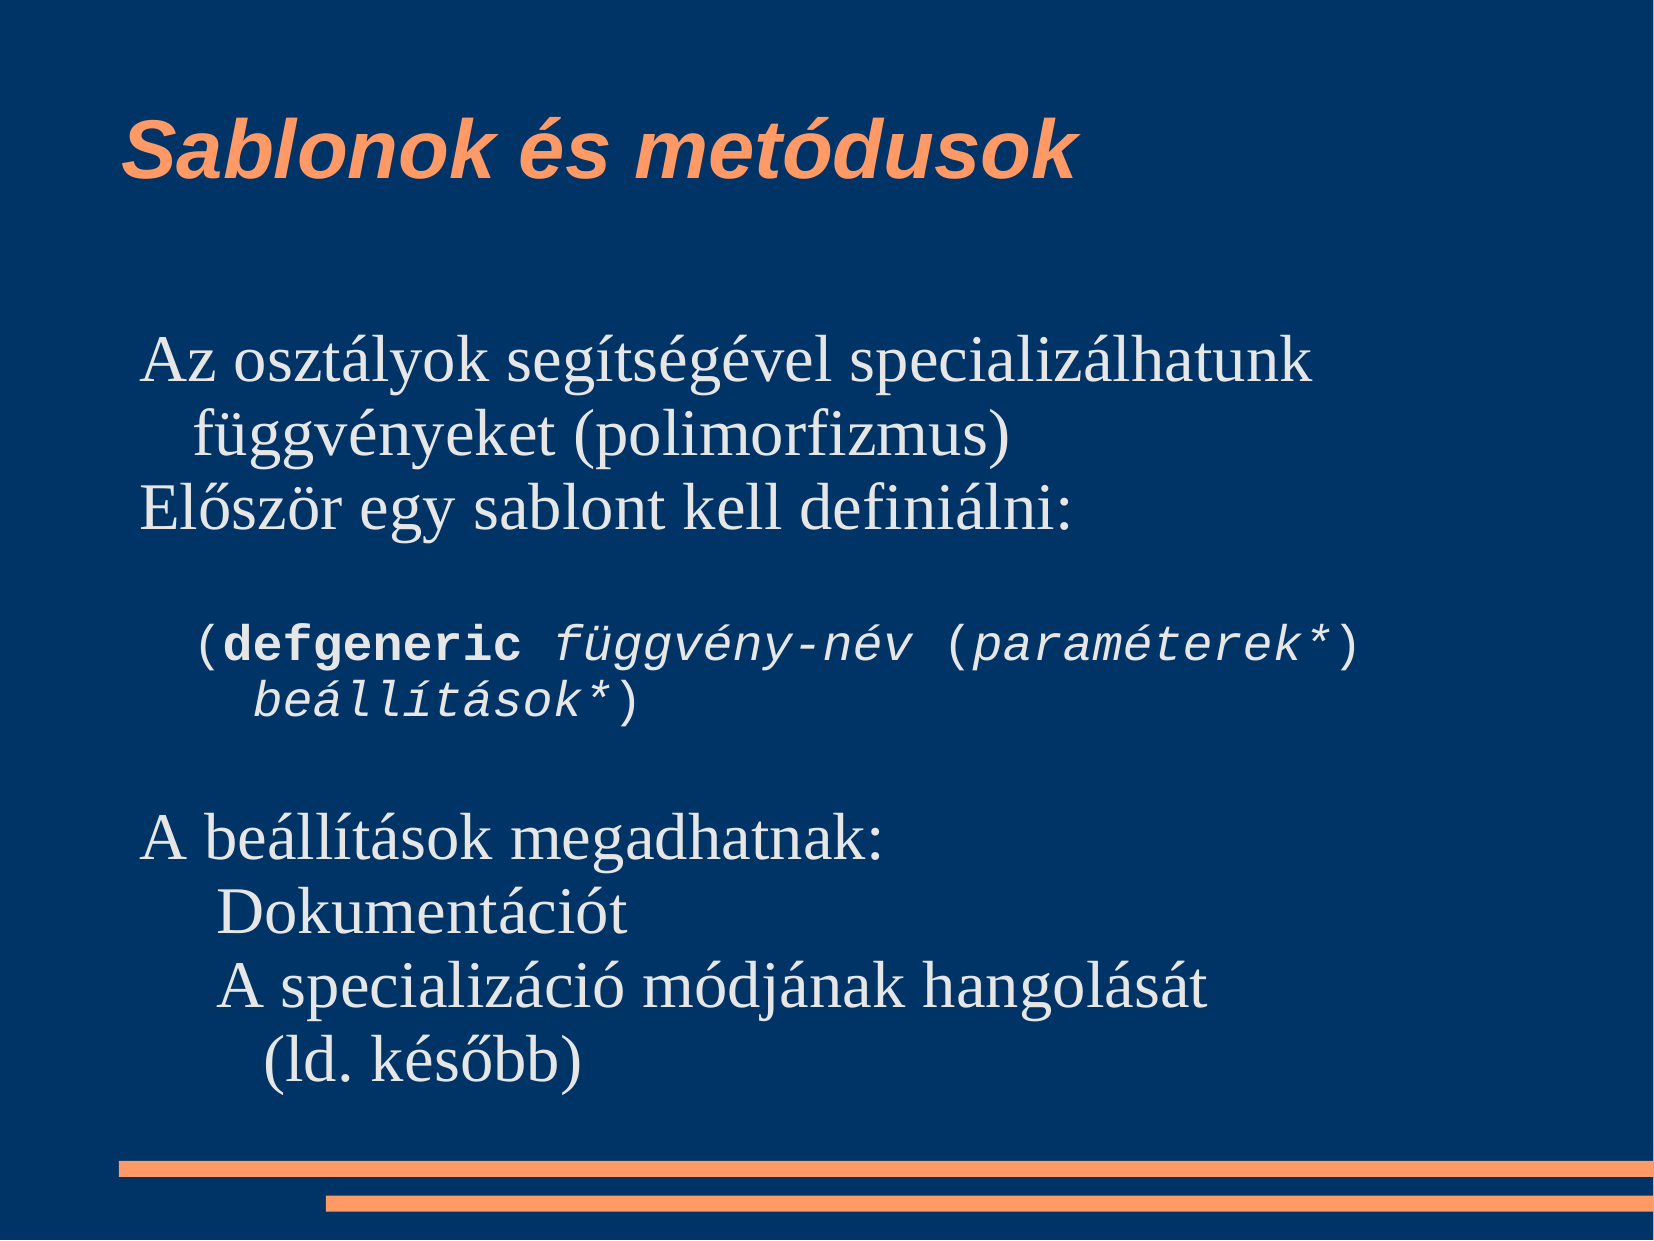

# Sablonok és metódusok
Az osztályok segítségével specializálhatunk függvényeket (polimorfizmus)
Először egy sablont kell definiálni:
(defgeneric függvény-név (paraméterek*)
 beállítások*)
A beállítások megadhatnak:
Dokumentációt
A specializáció módjának hangolását
(ld. később)